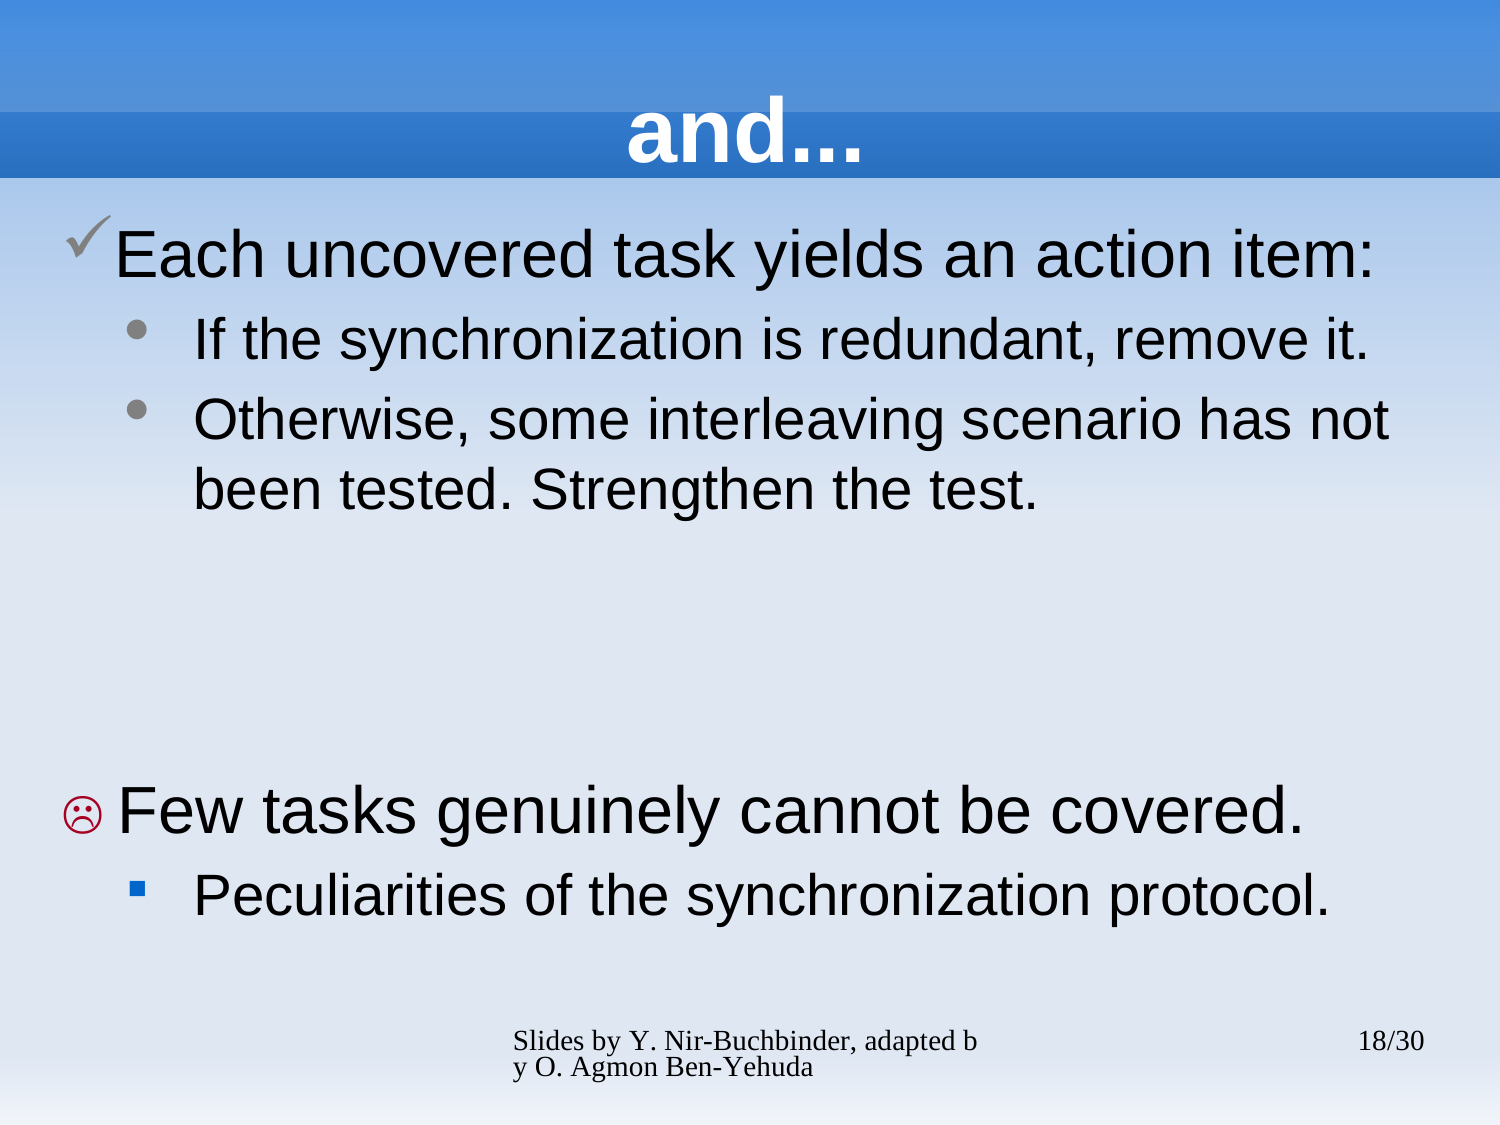

# and...
Each uncovered task yields an action item:
If the synchronization is redundant, remove it.
Otherwise, some interleaving scenario has not been tested. Strengthen the test.
 Few tasks genuinely cannot be covered.
Peculiarities of the synchronization protocol.
Slides by Y. Nir-Buchbinder, adapted by O. Agmon Ben-Yehuda
18